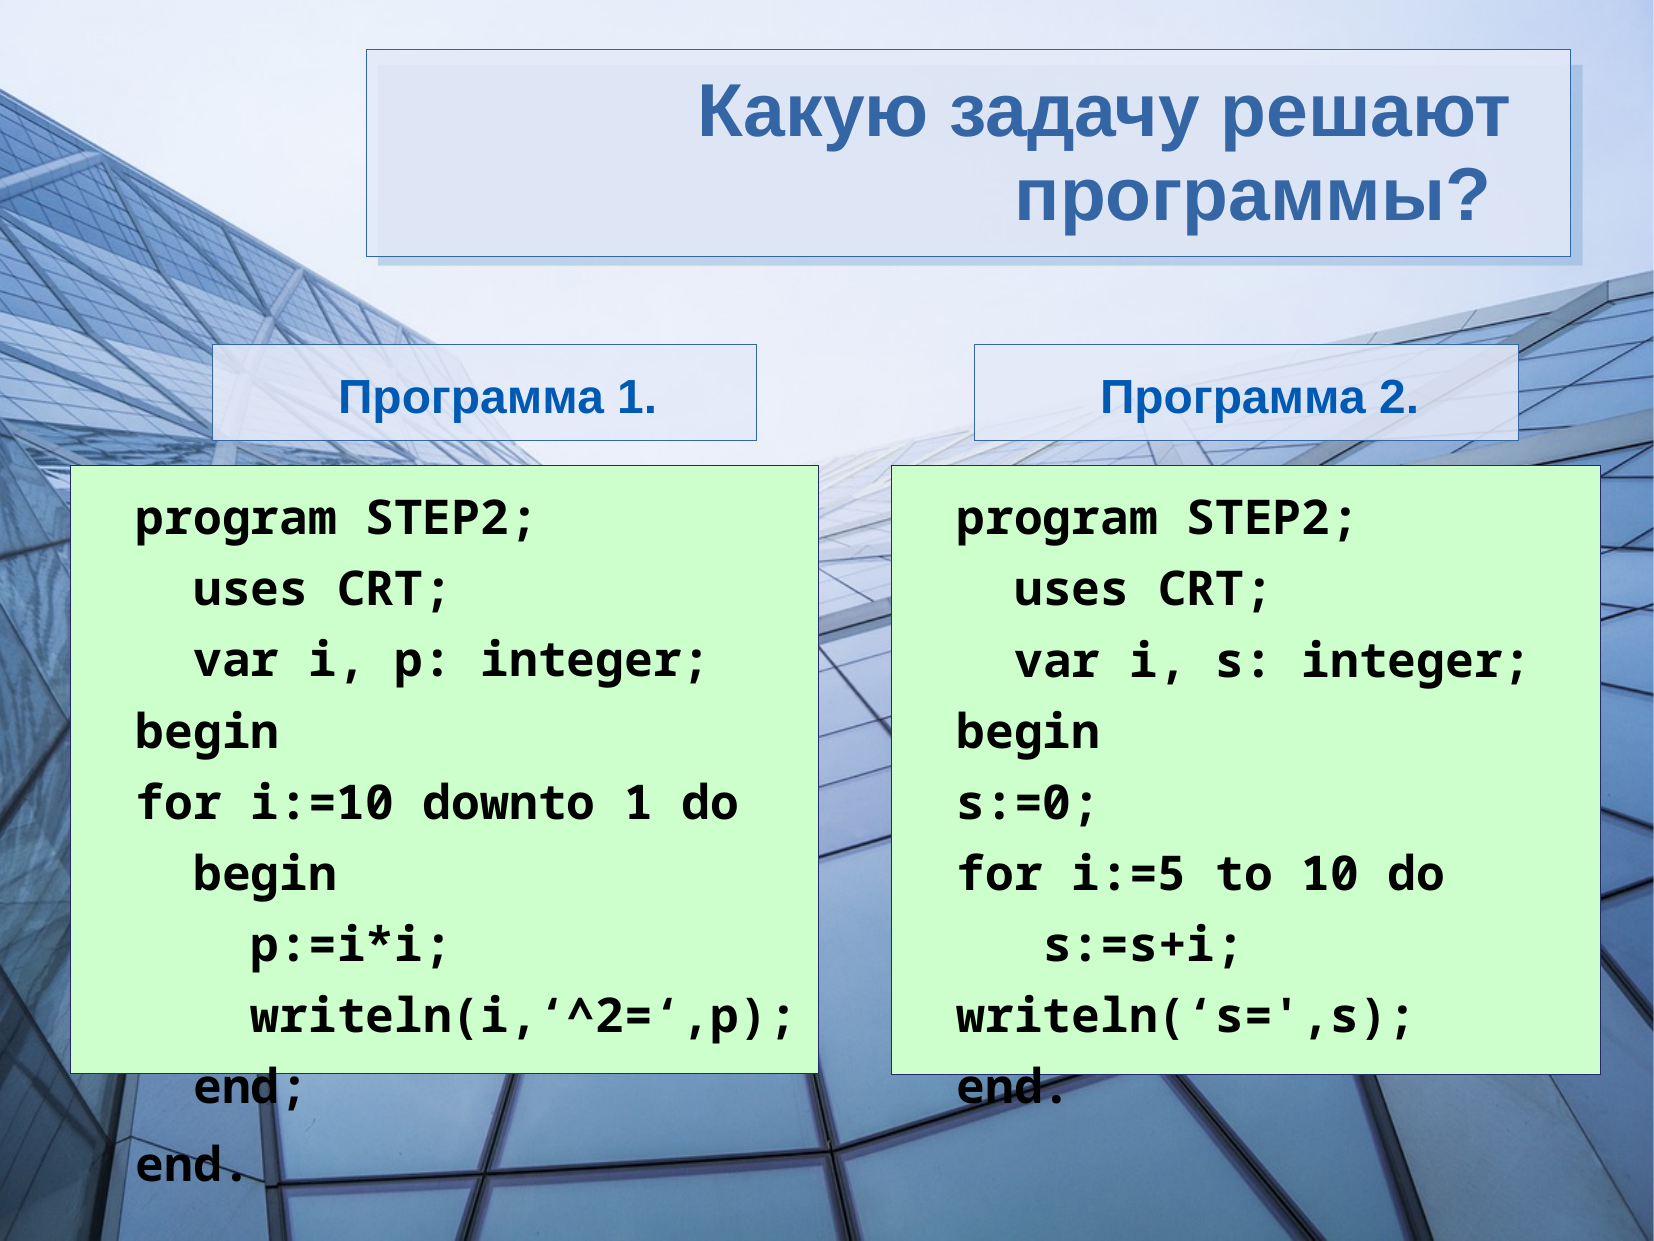

# Какую задачу решают программы?
Программа 1.
Программа 2.
program STEP2;
 uses CRT;
 var i, p: integer;
begin
for i:=10 downto 1 do
 begin
 p:=i*i;
 writeln(i,‘^2=‘,p);
 end;
end.
program STEP2;
 uses CRT;
 var i, s: integer;
begin
s:=0;
for i:=5 to 10 do
 s:=s+i;
writeln(‘s=',s);
end.